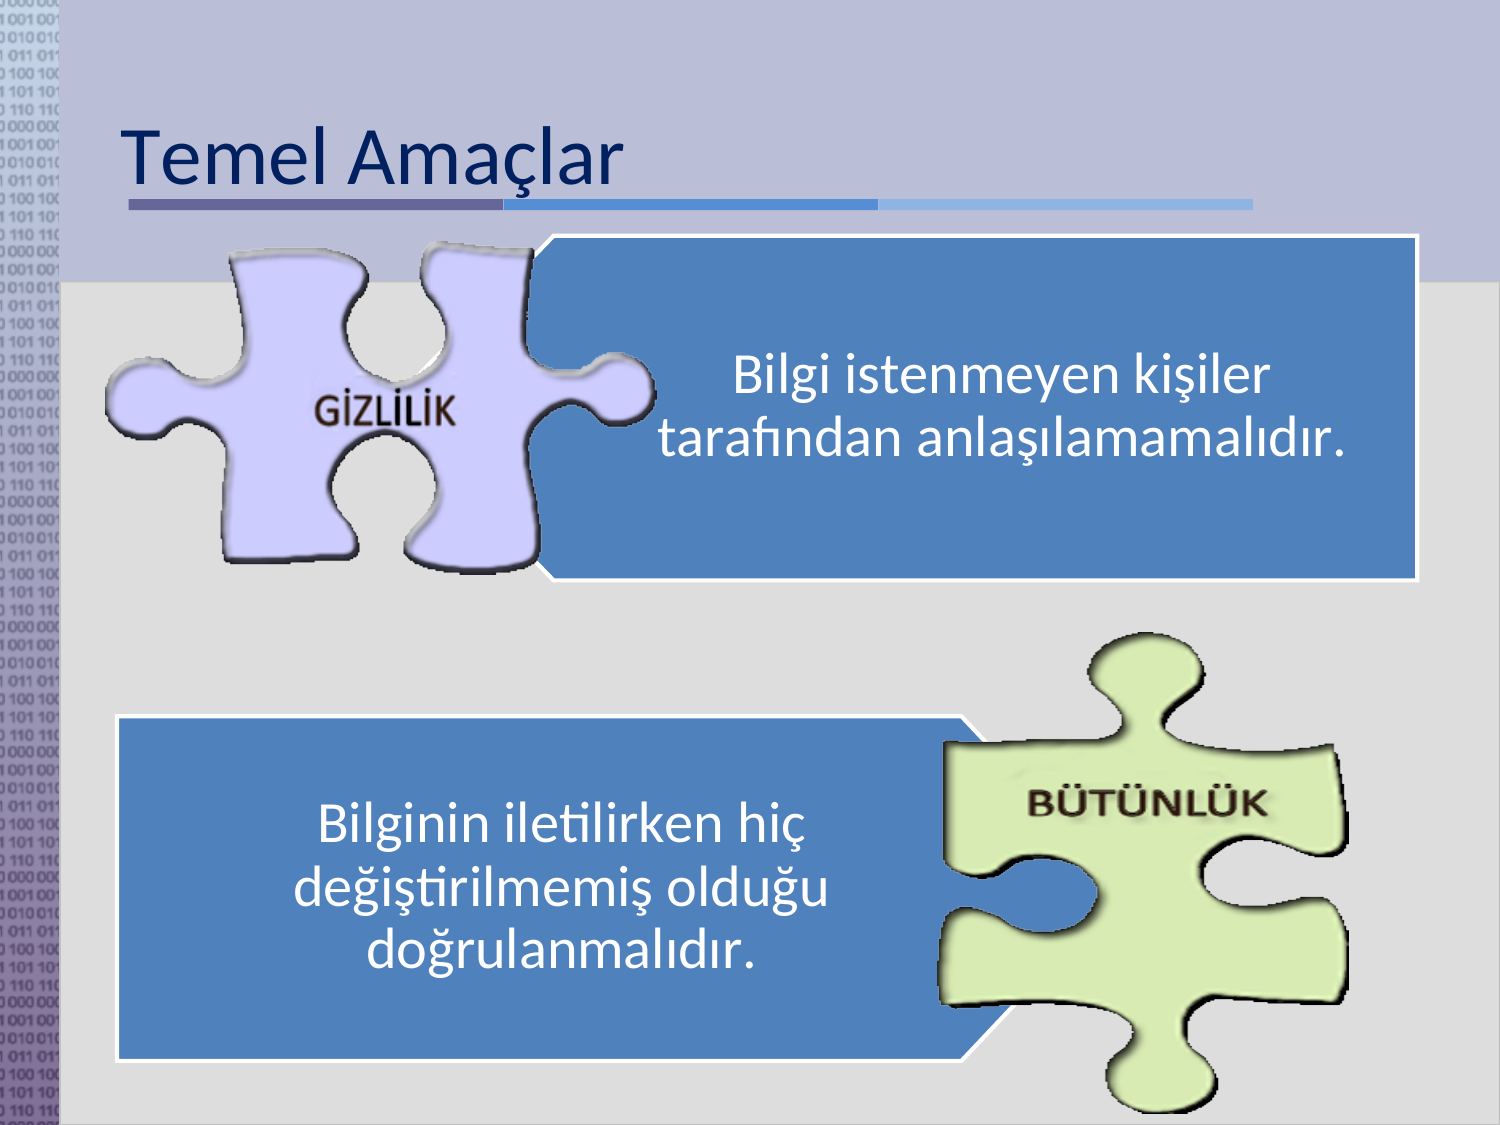

Temel Amaçlar
Bilgi istenmeyen kişiler tarafından anlaşılamamalıdır.
Bilginin iletilirken hiç değiştirilmemiş olduğu doğrulanmalıdır.